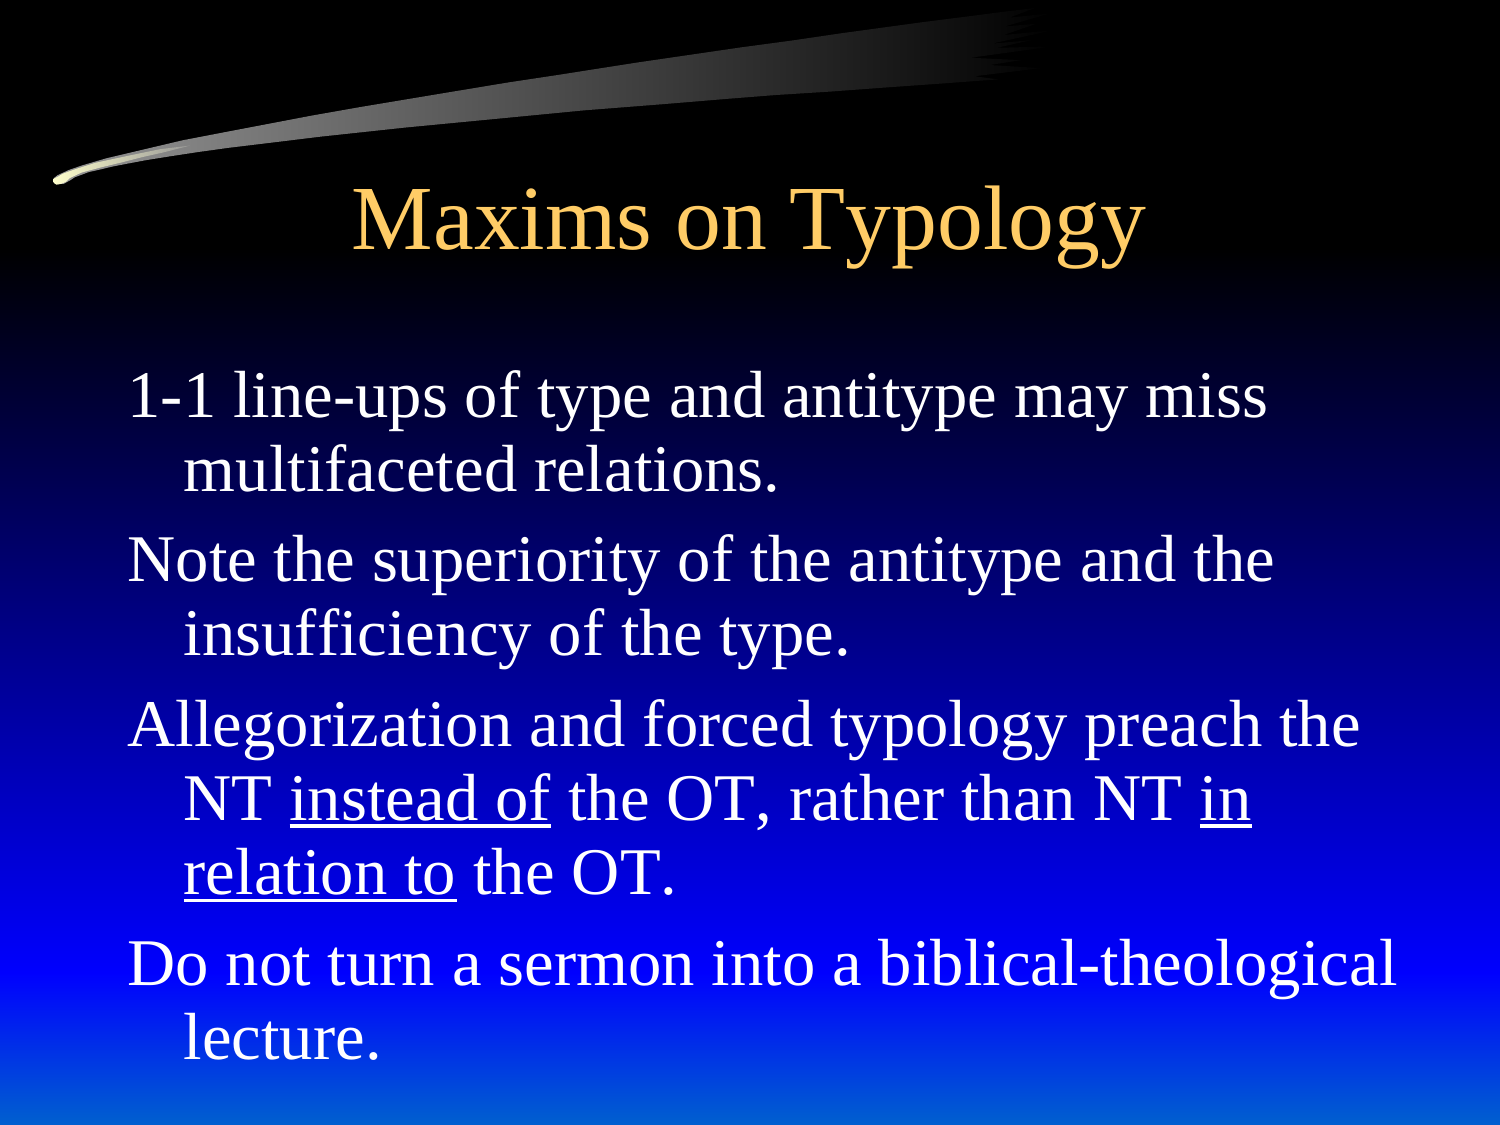

# Maxims on Typology
1-1 line-ups of type and antitype may miss multifaceted relations.
Note the superiority of the antitype and the insufficiency of the type.
Allegorization and forced typology preach the NT instead of the OT, rather than NT in relation to the OT.
Do not turn a sermon into a biblical-theological lecture.